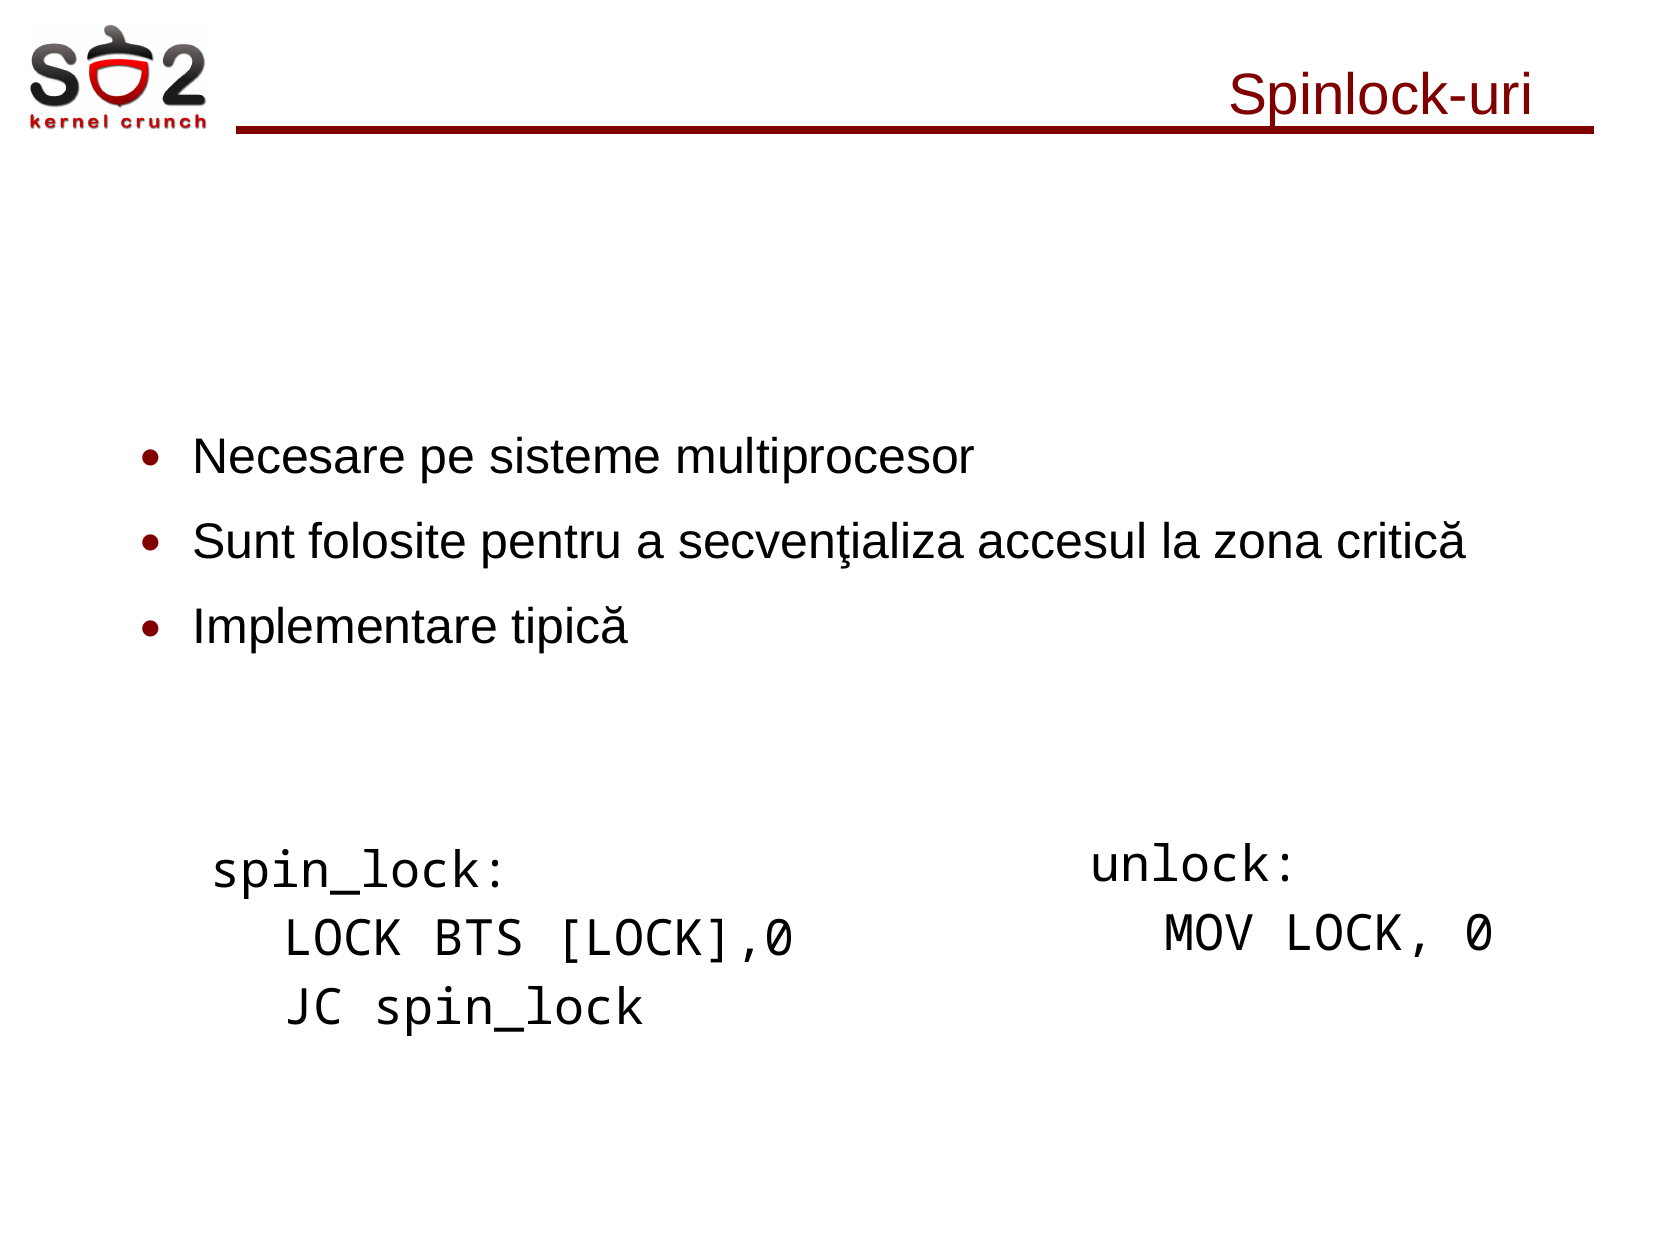

# Spinlock-uri
Necesare pe sisteme multiprocesor
Sunt folosite pentru a secvenţializa accesul la zona critică
Implementare tipică
unlock:
	MOV LOCK, 0
spin_lock:
	LOCK BTS [LOCK],0
	JC spin_lock